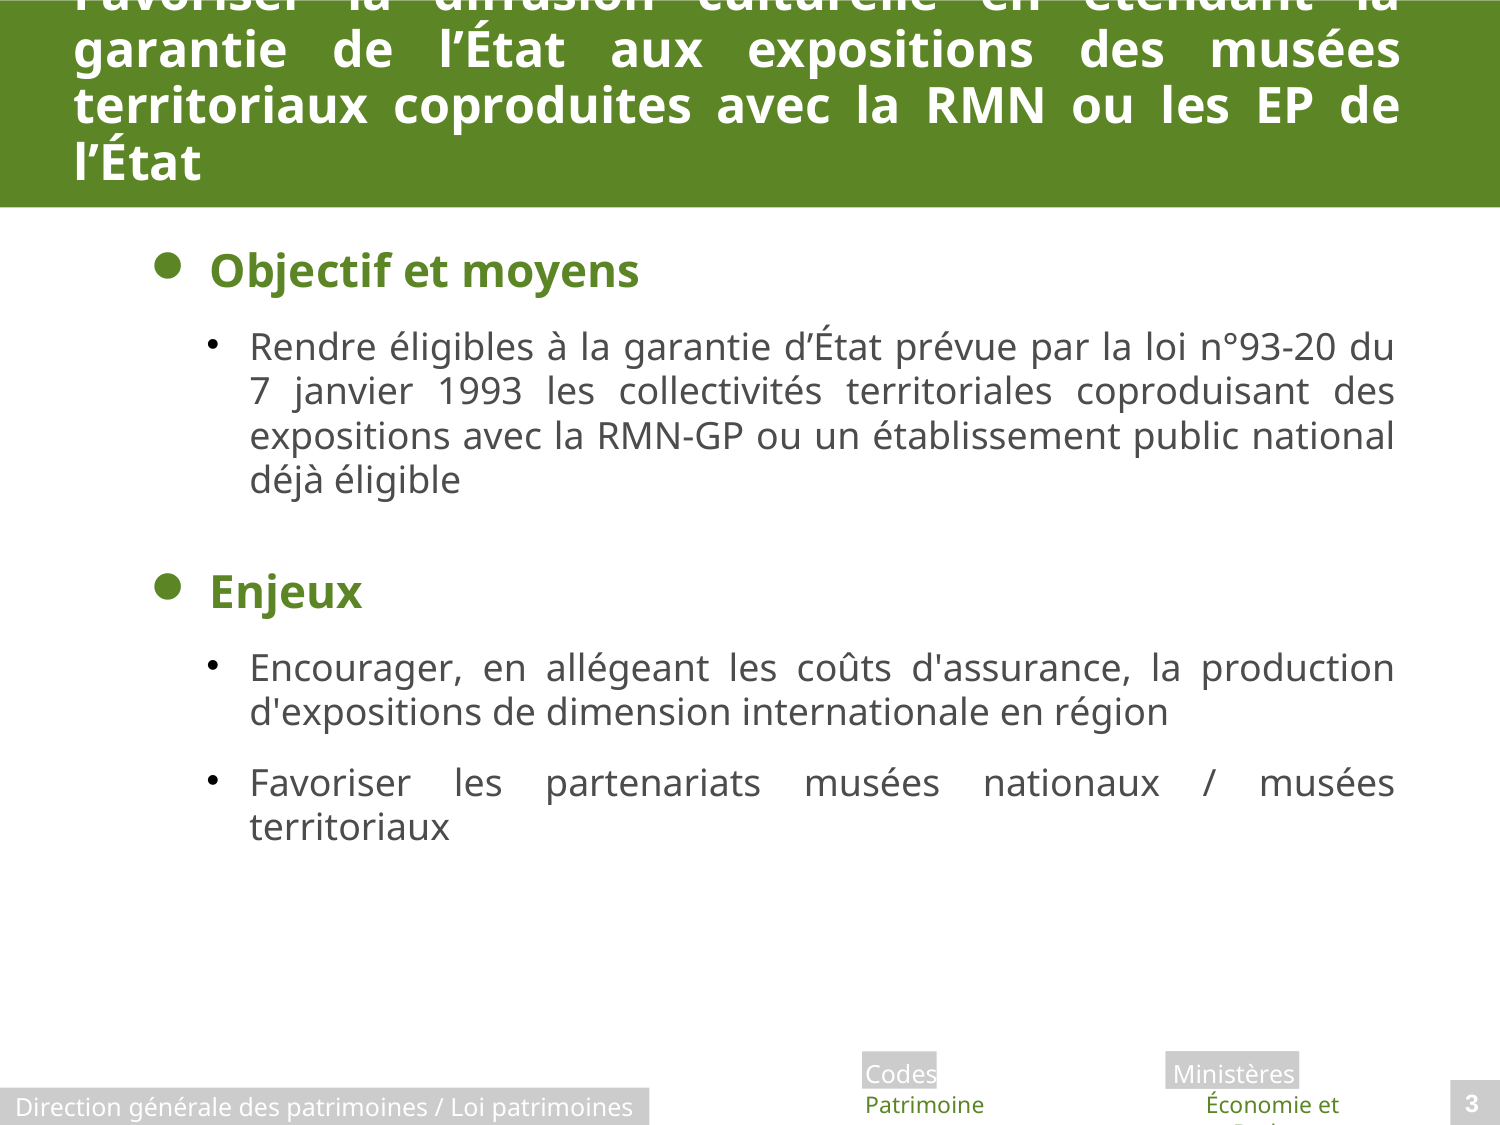

# Favoriser la diffusion culturelle en étendant la garantie de l’État aux expositions des musées territoriaux coproduites avec la RMN ou les EP de l’État
Objectif et moyens
Rendre éligibles à la garantie d’État prévue par la loi n°93-20 du 7 janvier 1993 les collectivités territoriales coproduisant des expositions avec la RMN-GP ou un établissement public national déjà éligible
Enjeux
Encourager, en allégeant les coûts d'assurance, la production d'expositions de dimension internationale en région
Favoriser les partenariats musées nationaux / musées territoriaux
Codes
Ministères
Ministères
Patrimoine
Économie et Budget